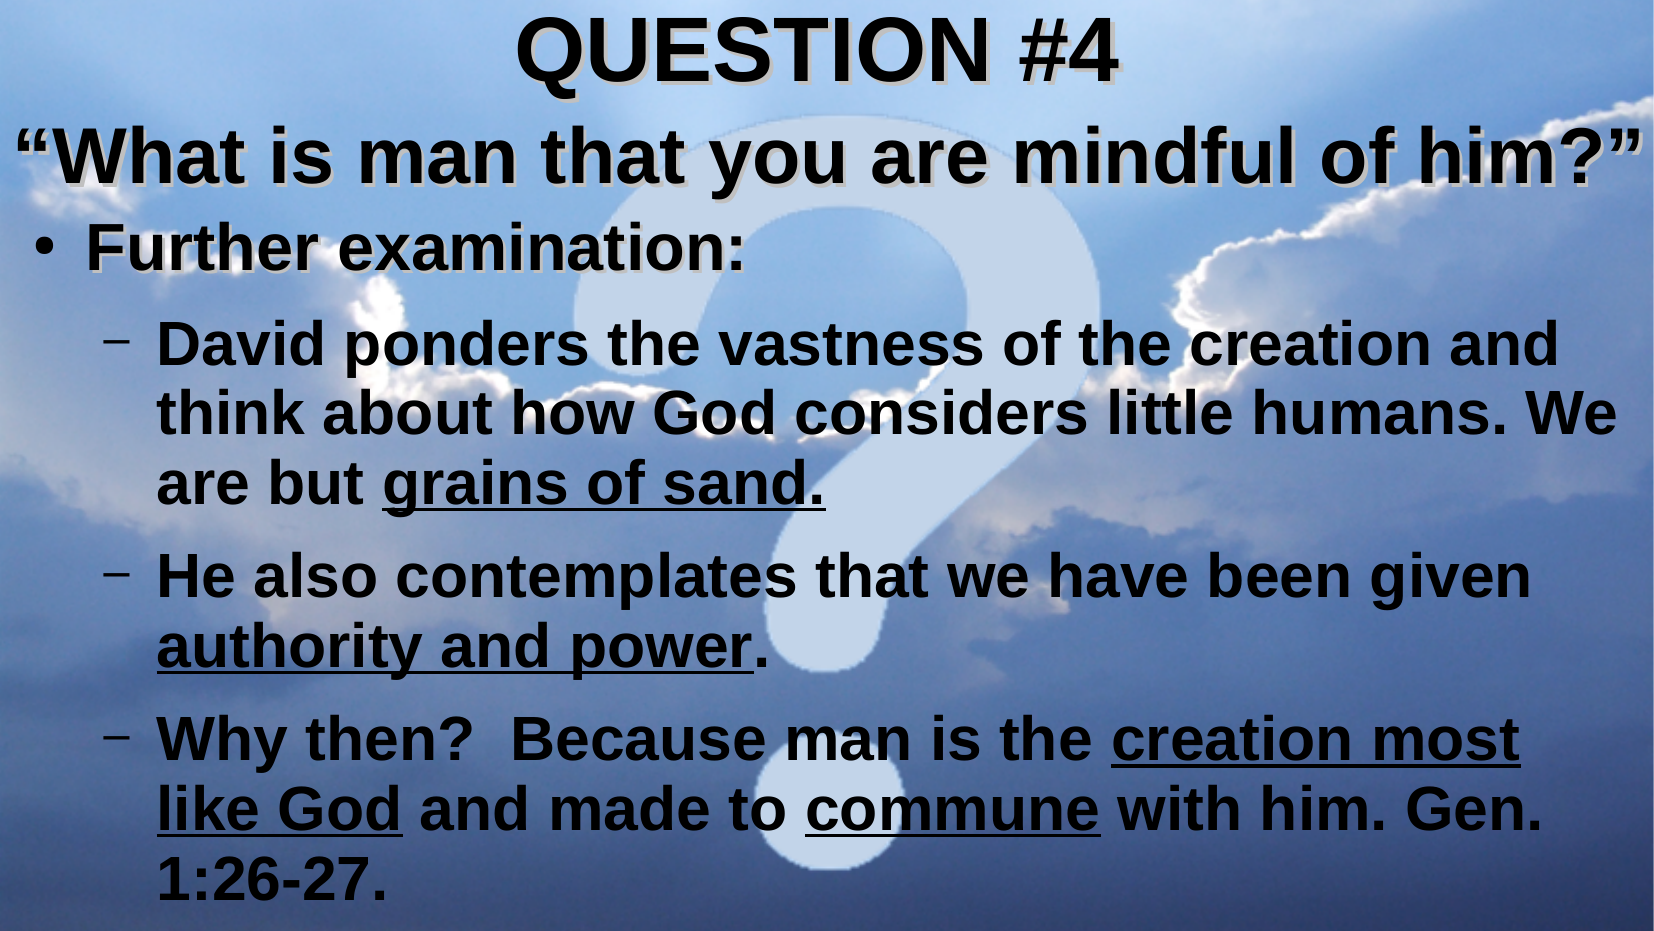

# QUESTION #4 “What is man that you are mindful of him?”
Further examination:
David ponders the vastness of the creation and think about how God considers little humans. We are but grains of sand.
He also contemplates that we have been given authority and power.
Why then? Because man is the creation most like God and made to commune with him. Gen. 1:26-27.